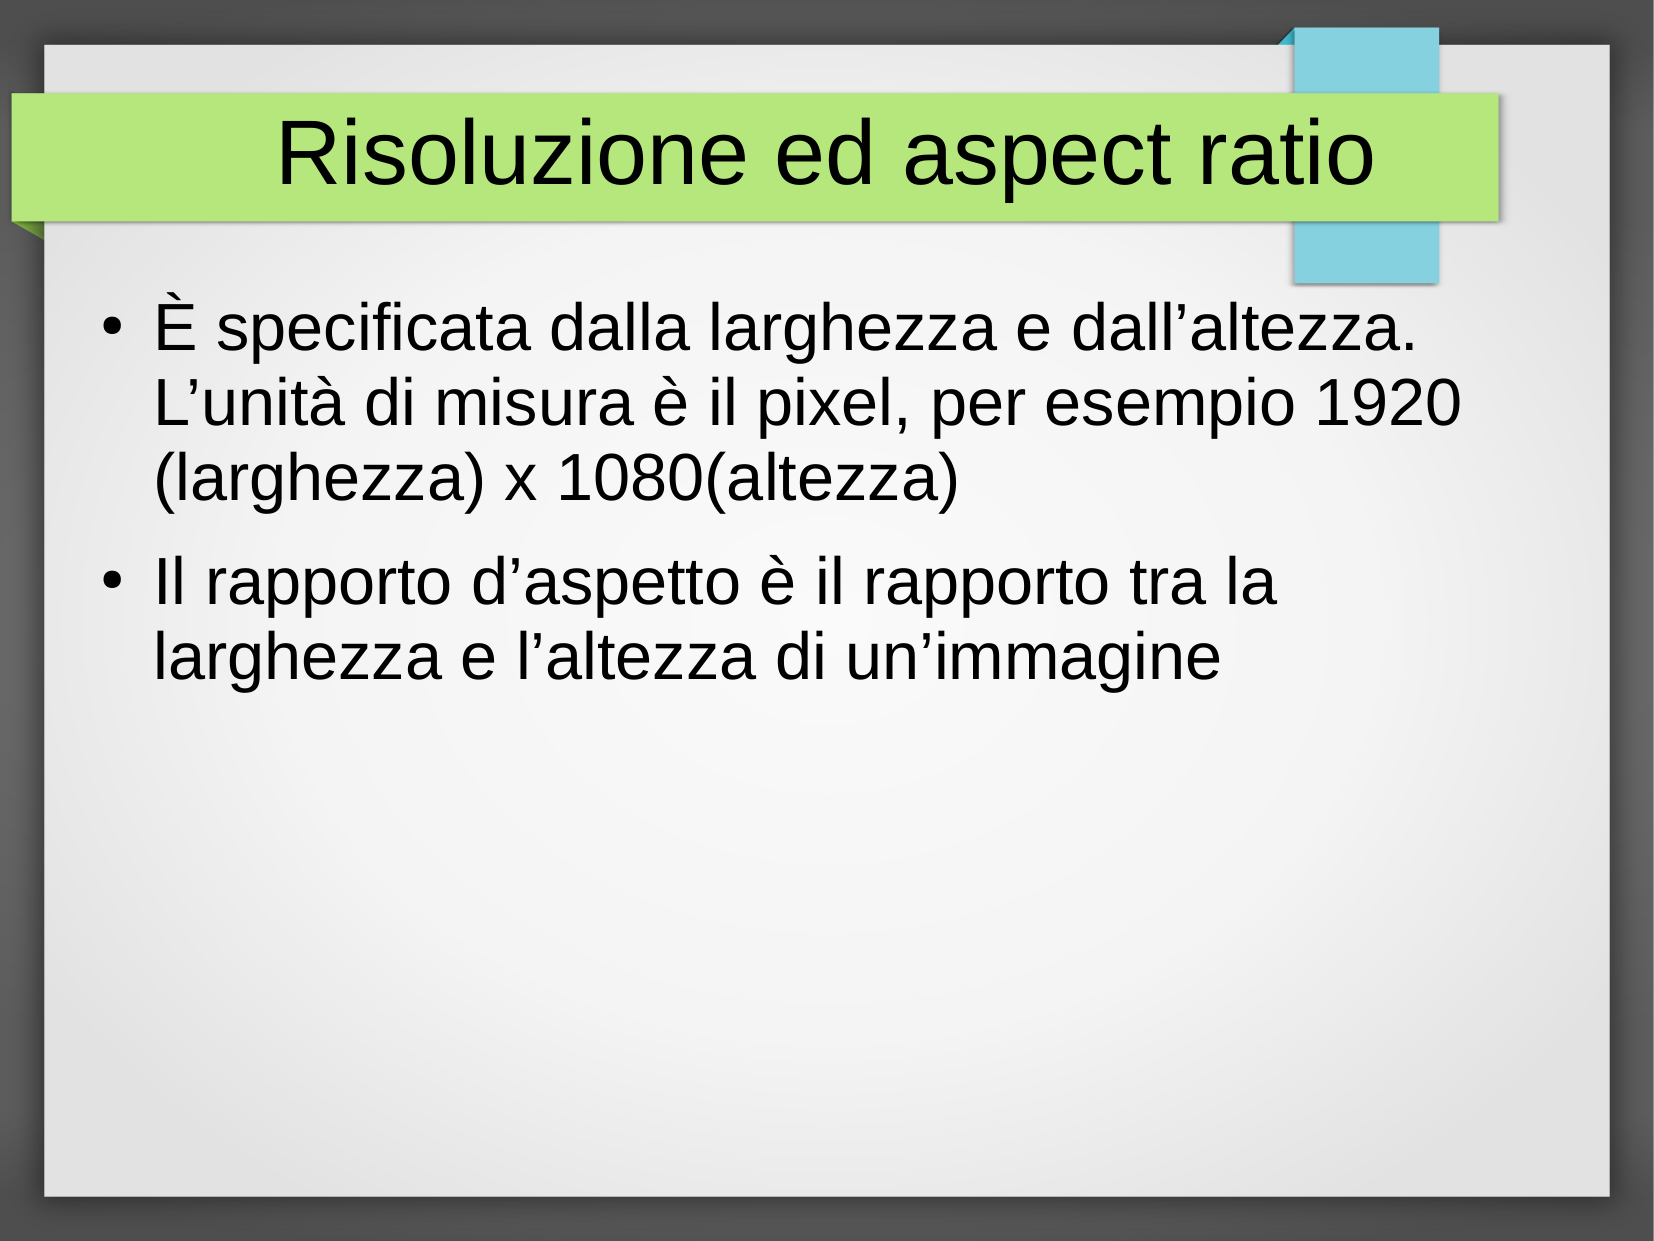

# Risoluzione ed aspect ratio
È specificata dalla larghezza e dall’altezza. L’unità di misura è il pixel, per esempio 1920 (larghezza) x 1080(altezza)
Il rapporto d’aspetto è il rapporto tra la larghezza e l’altezza di un’immagine